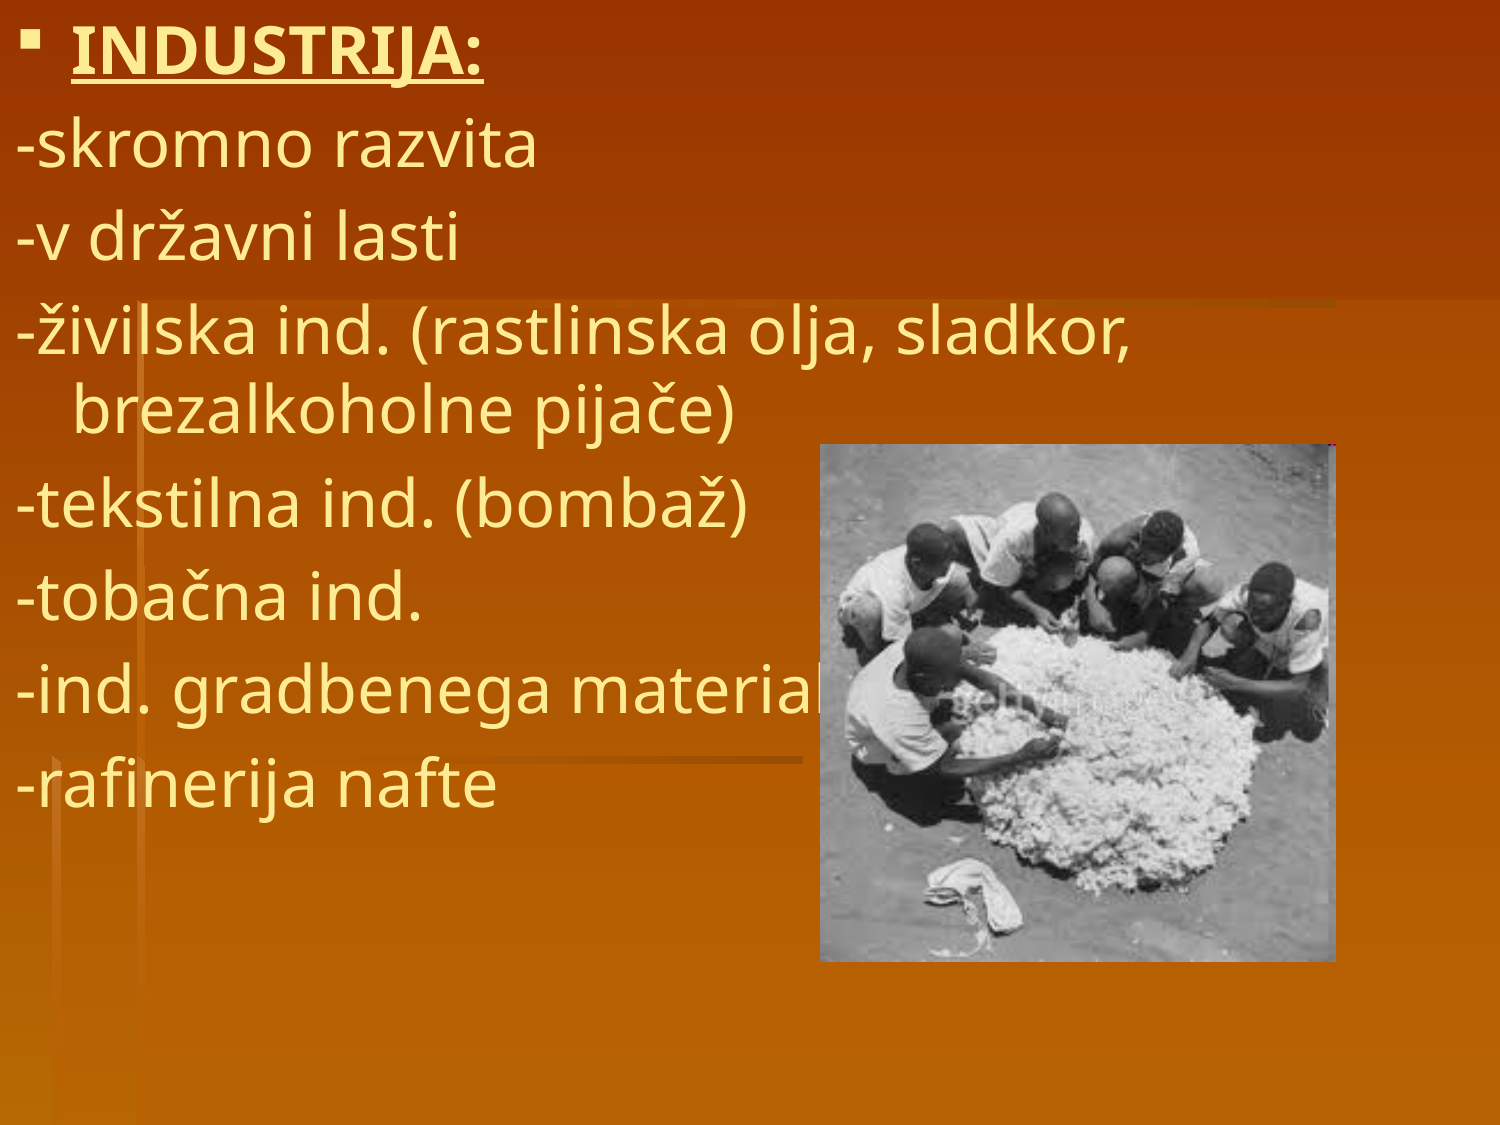

# INDUSTRIJA:
-skromno razvita
-v državni lasti
-živilska ind. (rastlinska olja, sladkor, brezalkoholne pijače)
-tekstilna ind. (bombaž)
-tobačna ind.
-ind. gradbenega materiala
-rafinerija nafte